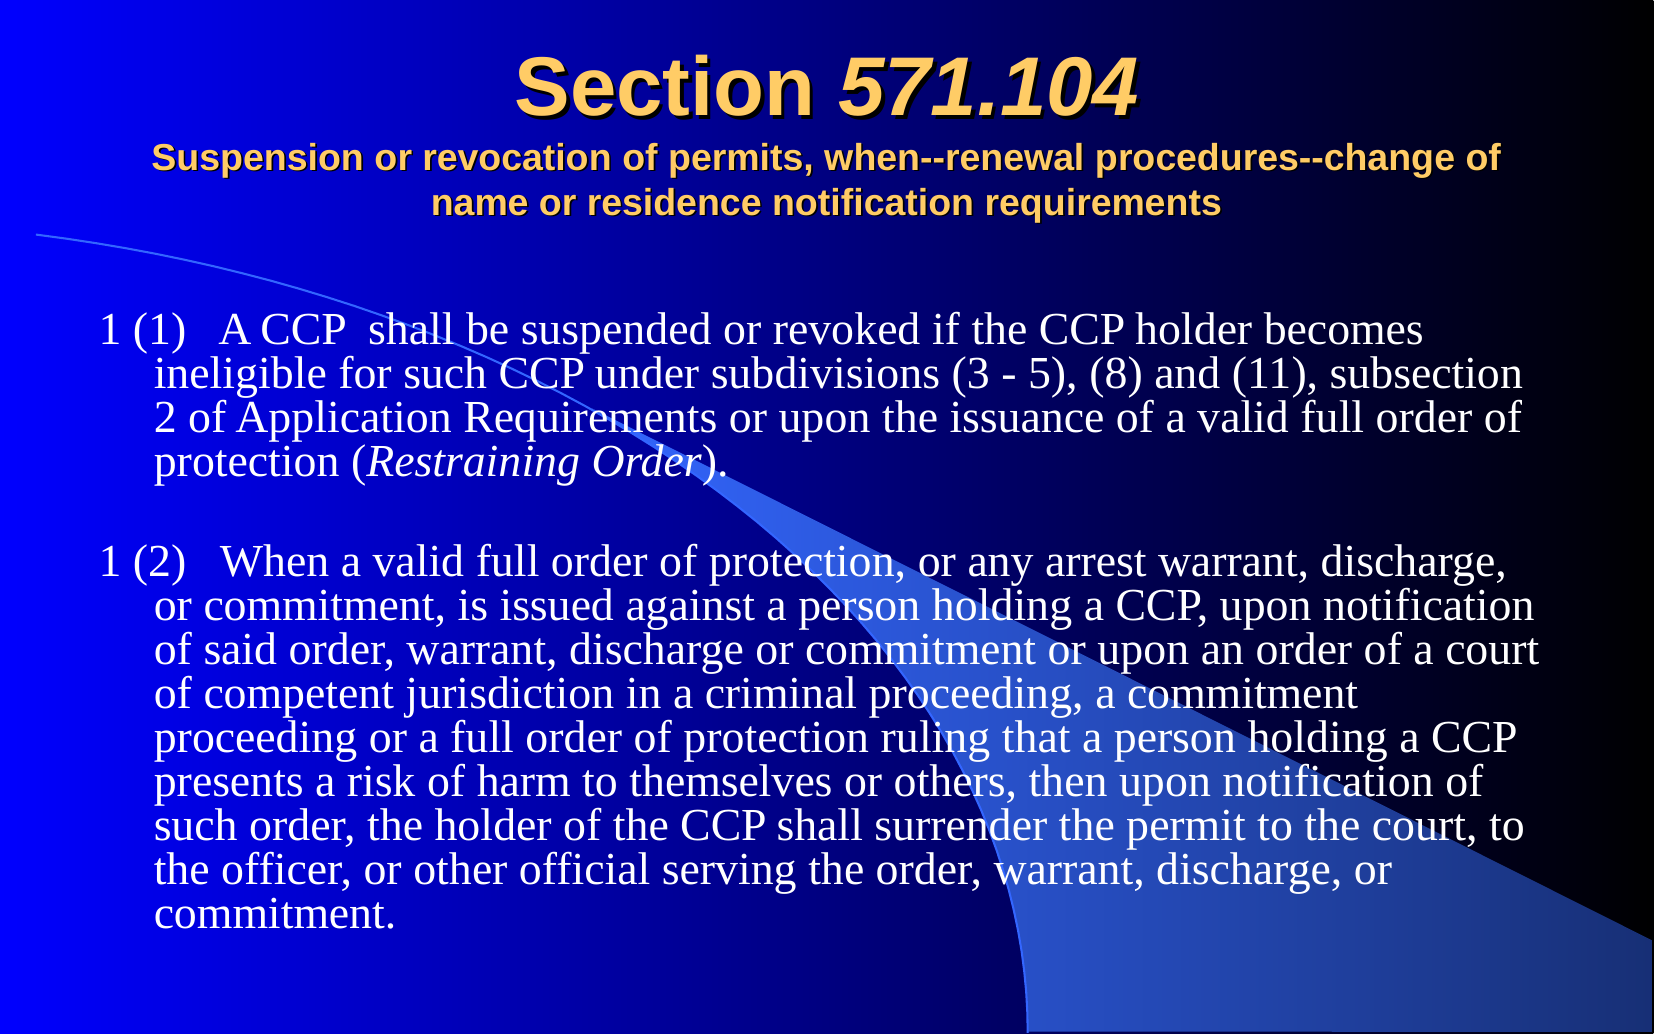

# Section 571.104 Suspension or revocation of permits, when--renewal procedures--change of name or residence notification requirements
1 (1) A CCP shall be suspended or revoked if the CCP holder becomes ineligible for such CCP under subdivisions (3 - 5), (8) and (11), subsection 2 of Application Requirements or upon the issuance of a valid full order of protection (Restraining Order).
1 (2) When a valid full order of protection, or any arrest warrant, discharge, or commitment, is issued against a person holding a CCP, upon notification of said order, warrant, discharge or commitment or upon an order of a court of competent jurisdiction in a criminal proceeding, a commitment proceeding or a full order of protection ruling that a person holding a CCP presents a risk of harm to themselves or others, then upon notification of such order, the holder of the CCP shall surrender the permit to the court, to the officer, or other official serving the order, warrant, discharge, or commitment.